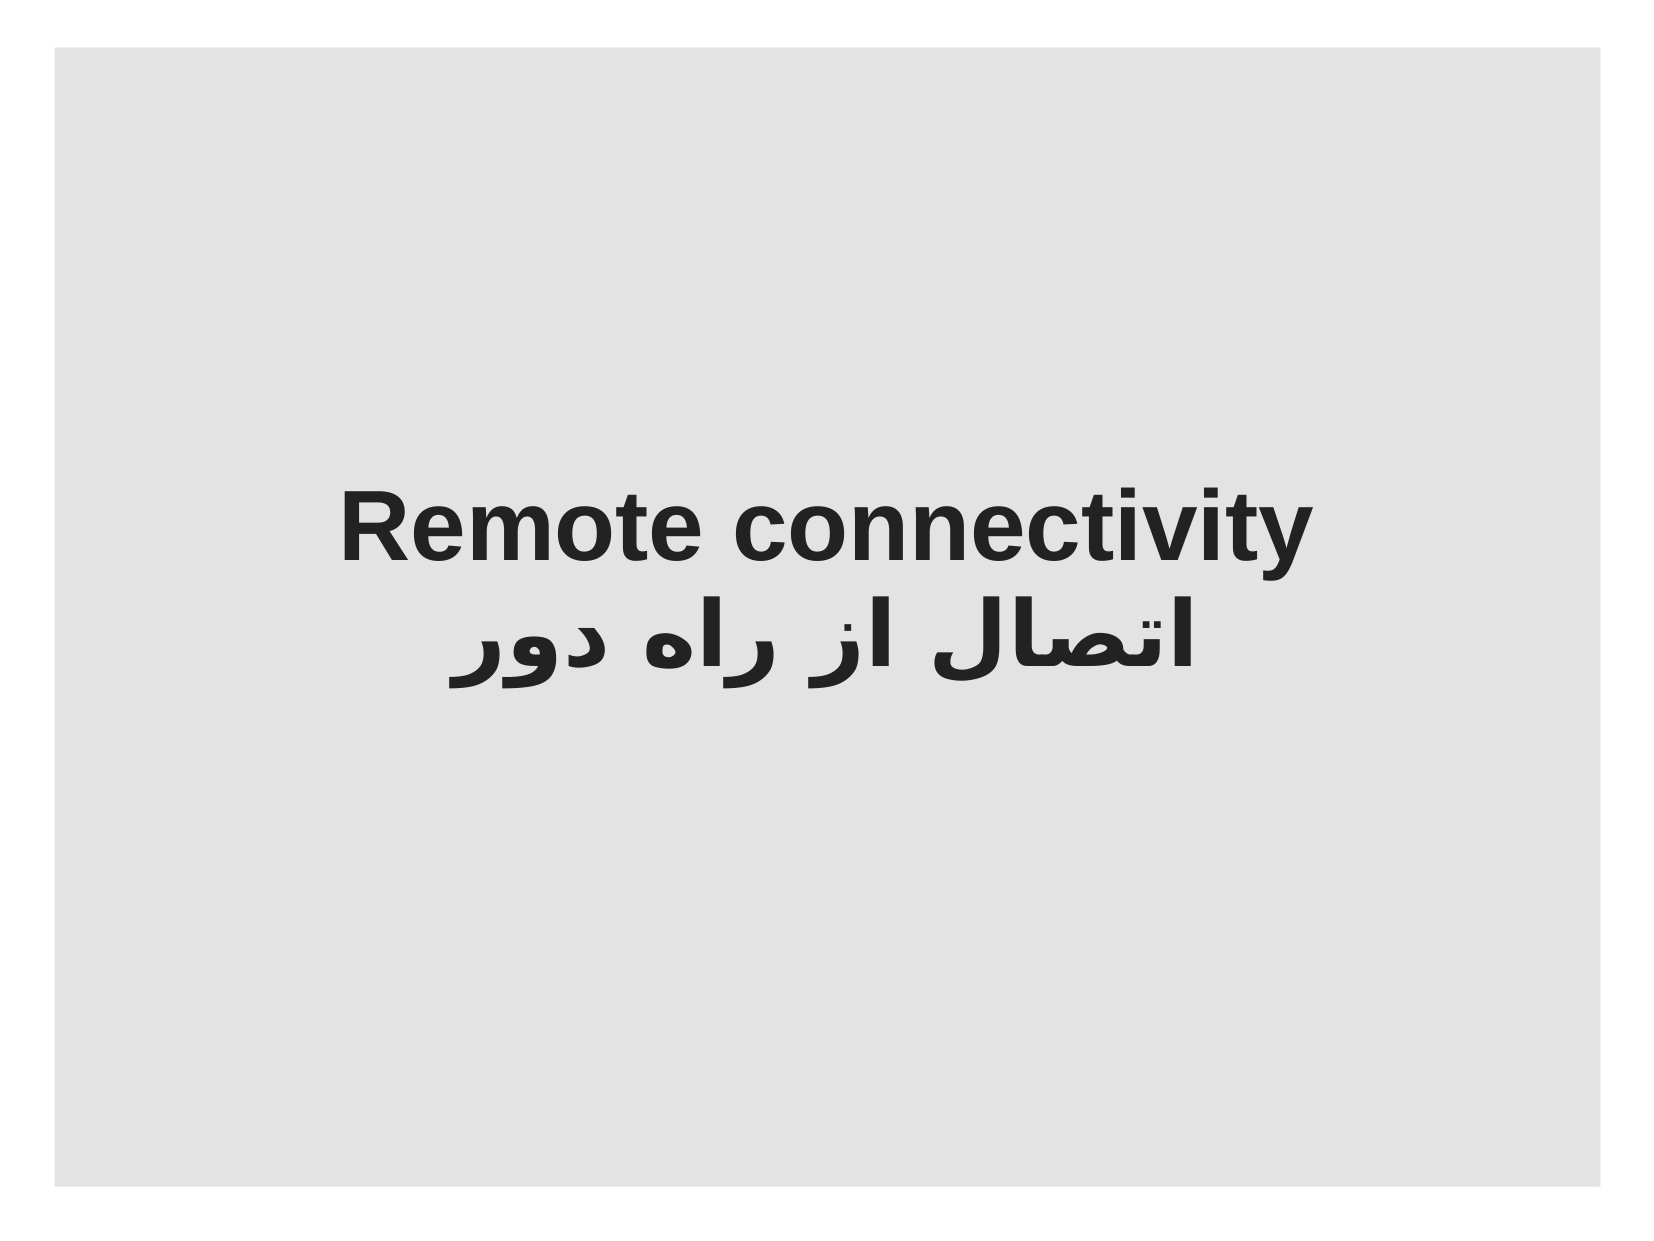

# Remote connectivity
اتصال از راه دور